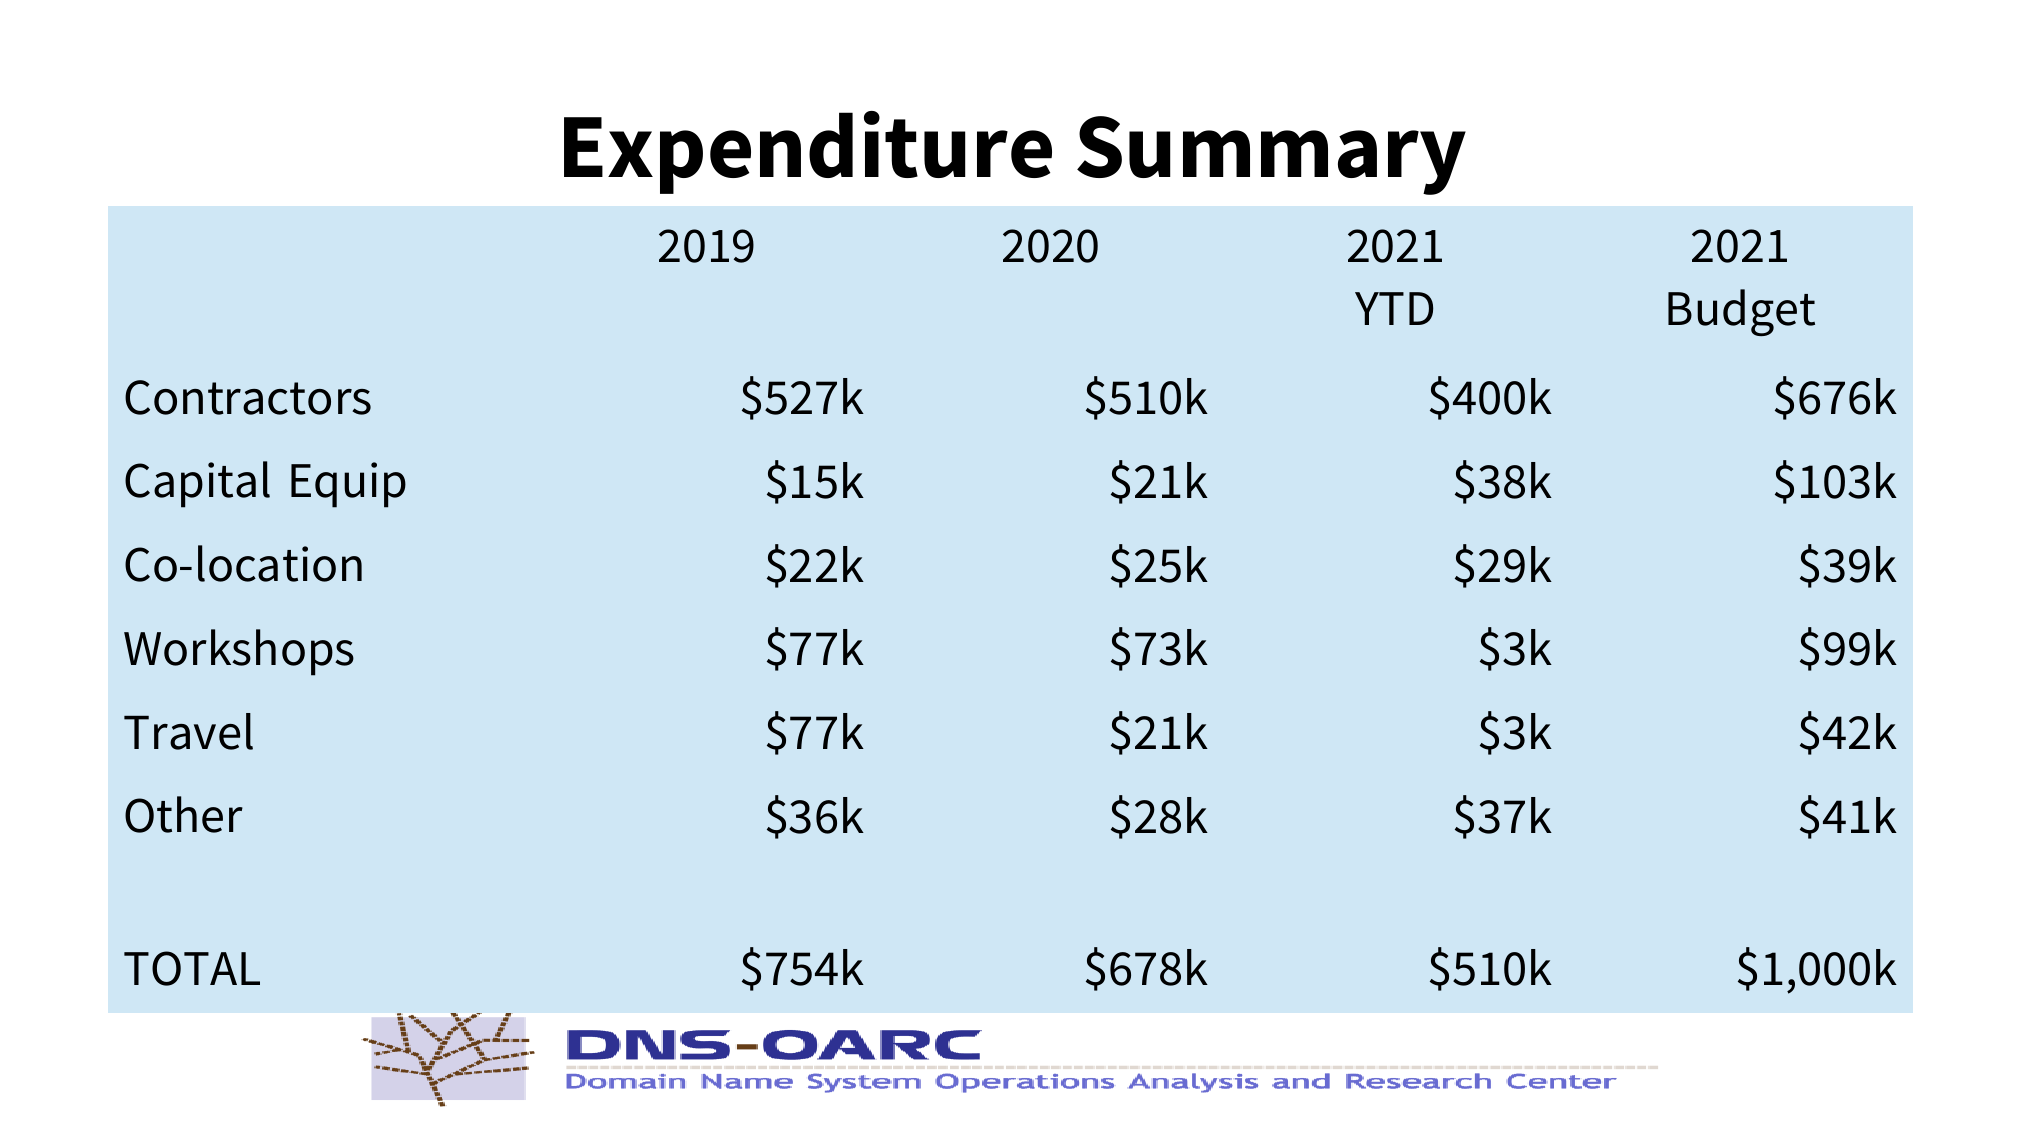

Expenditure Summary
| | 2019 | 2020 | 2021 YTD | 2021 Budget |
| --- | --- | --- | --- | --- |
| Contractors | $527k | $510k | $400k | $676k |
| Capital Equip | $15k | $21k | $38k | $103k |
| Co-location | $22k | $25k | $29k | $39k |
| Workshops | $77k | $73k | $3k | $99k |
| Travel | $77k | $21k | $3k | $42k |
| Other | $36k | $28k | $37k | $41k |
| TOTAL | $754k | $678k | $510k | $1,000k |